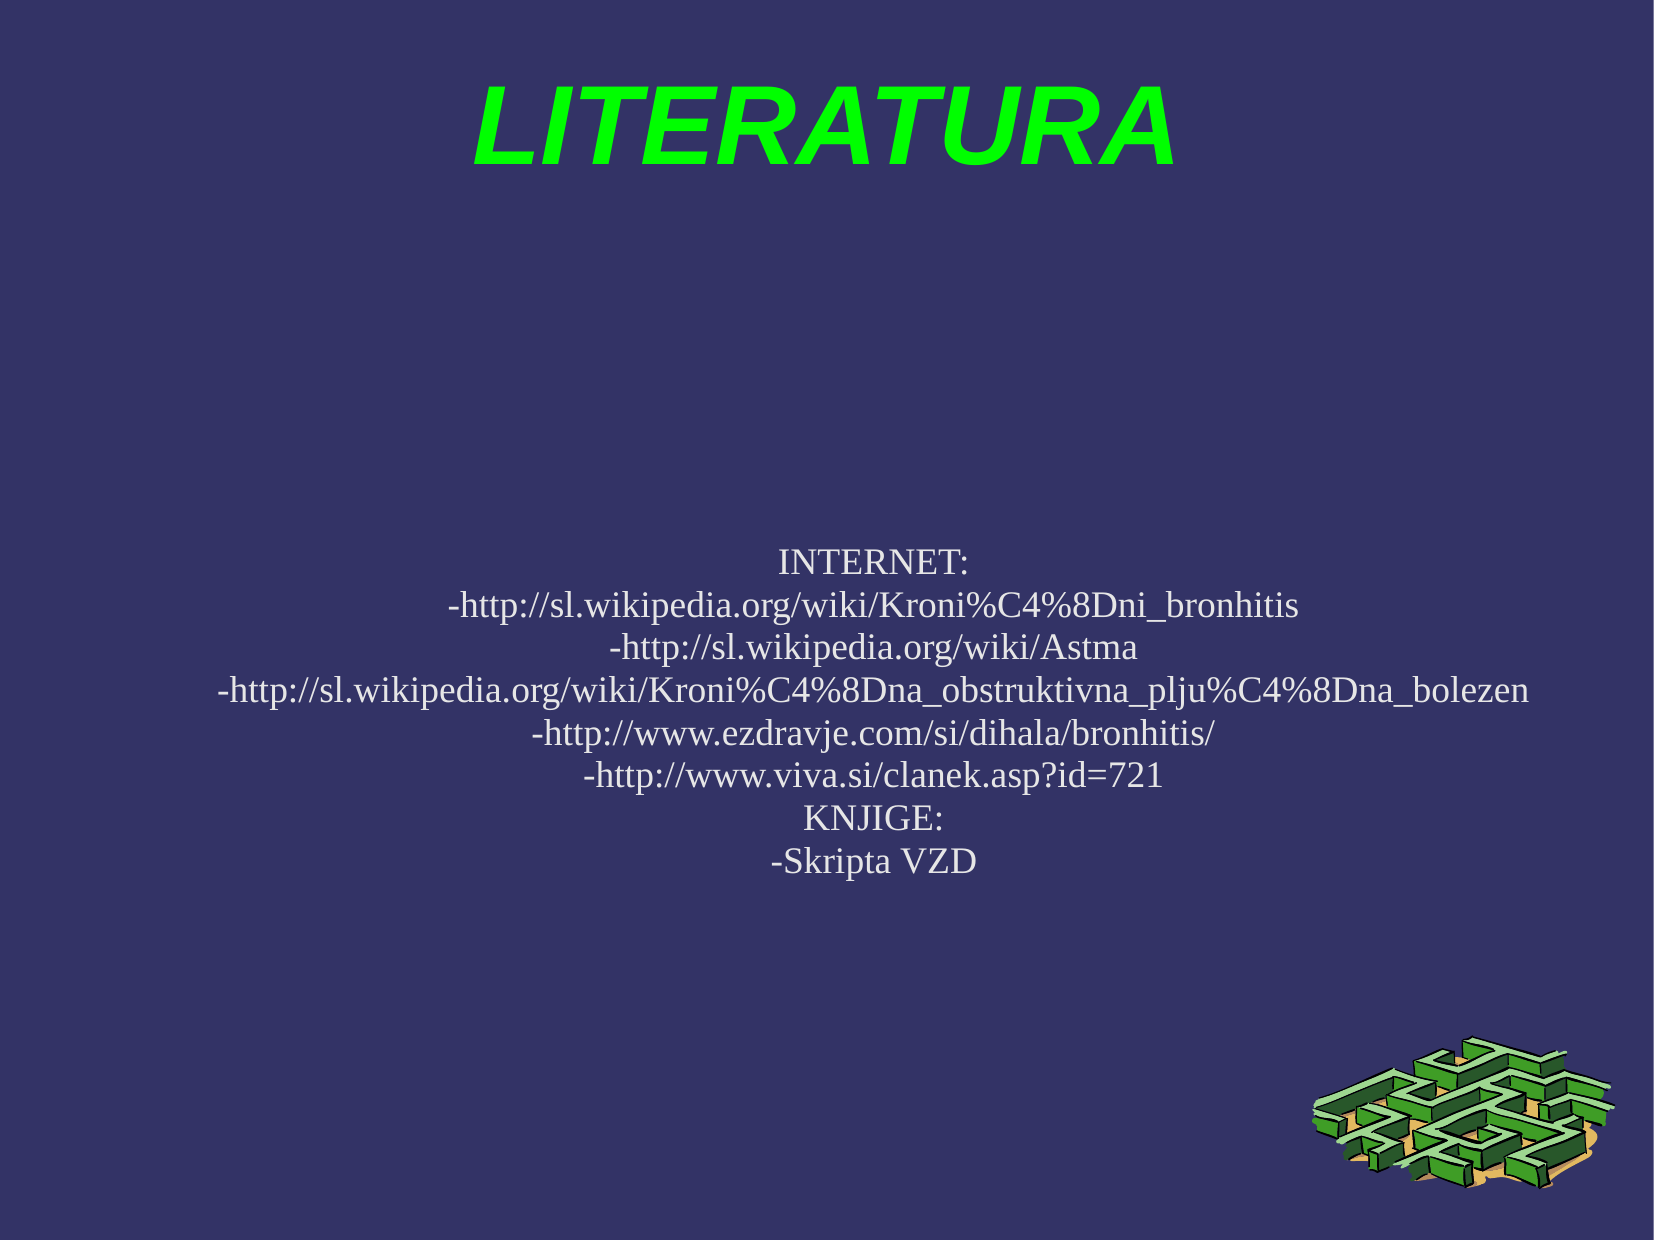

# LITERATURA
INTERNET:
-http://sl.wikipedia.org/wiki/Kroni%C4%8Dni_bronhitis
-http://sl.wikipedia.org/wiki/Astma
-http://sl.wikipedia.org/wiki/Kroni%C4%8Dna_obstruktivna_plju%C4%8Dna_bolezen
-http://www.ezdravje.com/si/dihala/bronhitis/
-http://www.viva.si/clanek.asp?id=721
KNJIGE:
-Skripta VZD